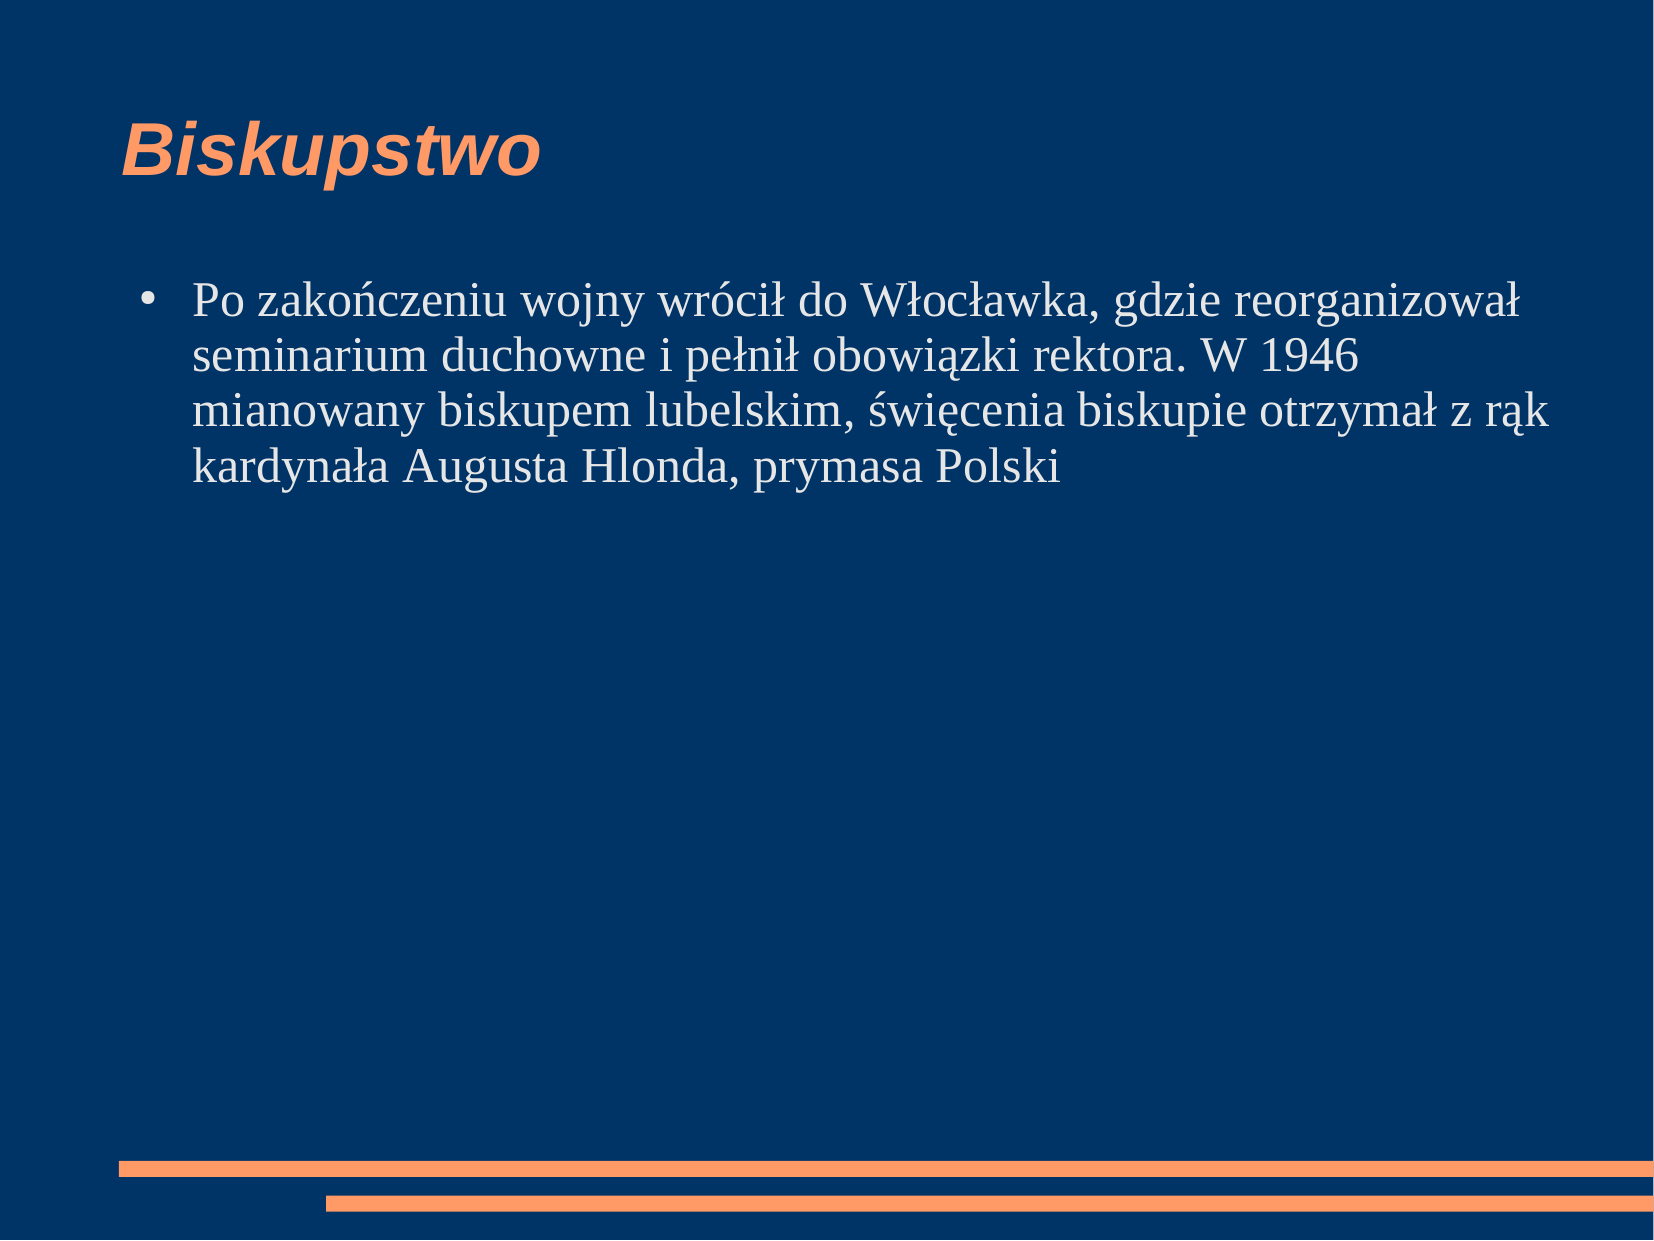

# Biskupstwo
Po zakończeniu wojny wrócił do Włocławka, gdzie reorganizował seminarium duchowne i pełnił obowiązki rektora. W 1946 mianowany biskupem lubelskim, święcenia biskupie otrzymał z rąk kardynała Augusta Hlonda, prymasa Polski